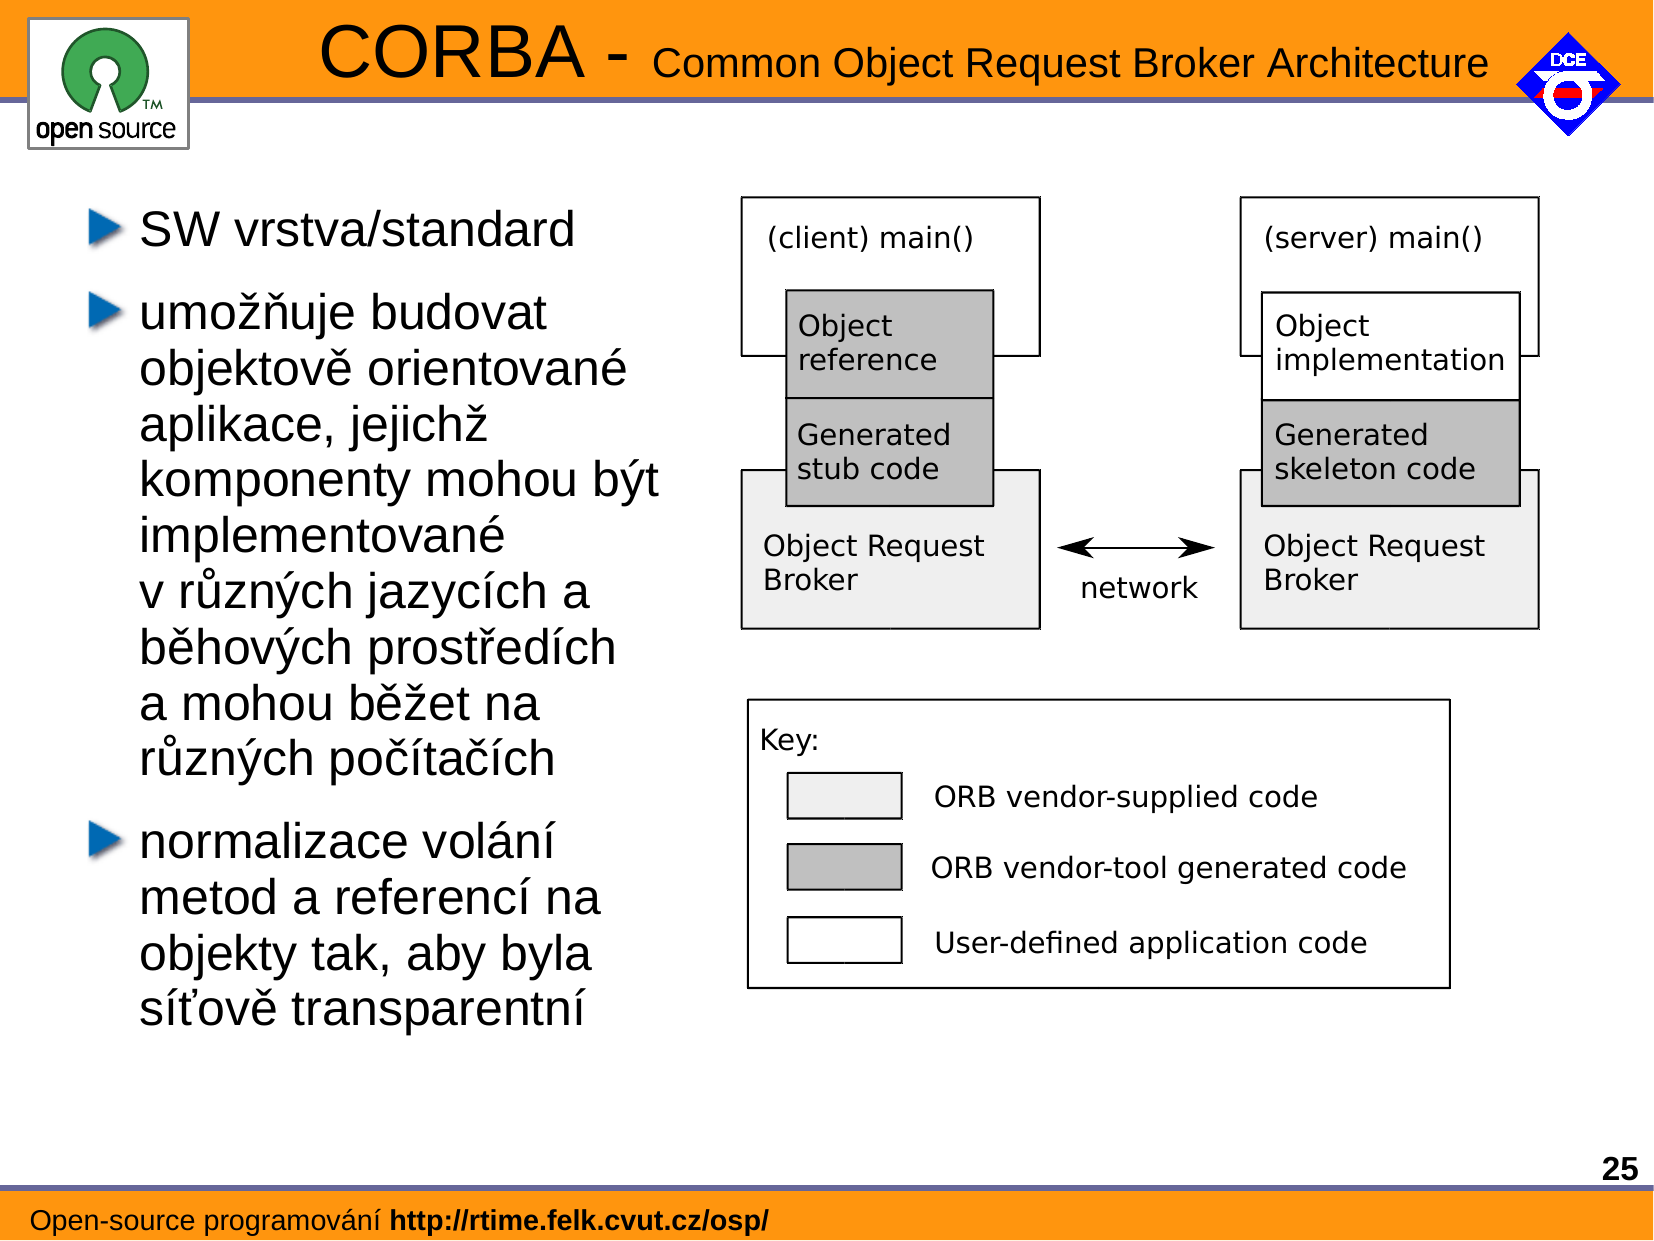

# CORBA - Common Object Request Broker Architecture
SW vrstva/standard
umožňuje budovat objektově orientované aplikace, jejichž komponenty mohou být implementované v různých jazycích a běhových prostředích a mohou běžet na různých počítačích
normalizace volání metod a referencí na objekty tak, aby byla síťově transparentní